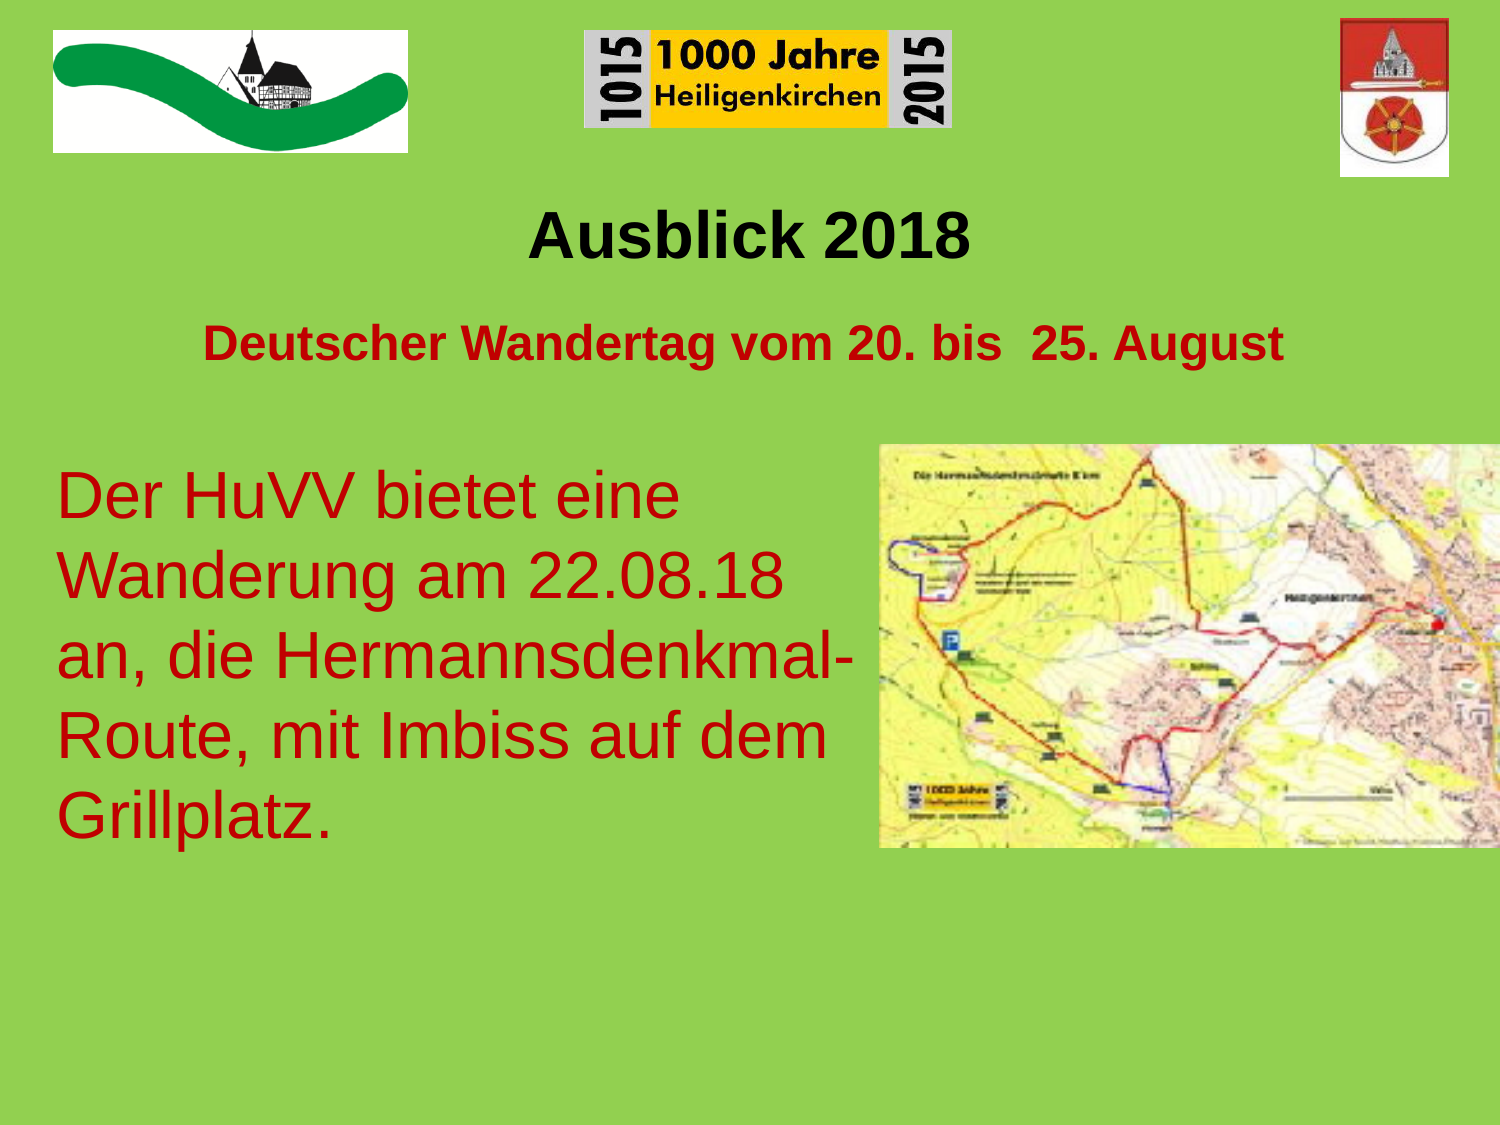

Ausblick 2018
Deutscher Wandertag vom 20. bis 25. August
Der HuVV bietet eine Wanderung am 22.08.18 an, die Hermannsdenkmal-Route, mit Imbiss auf dem Grillplatz.